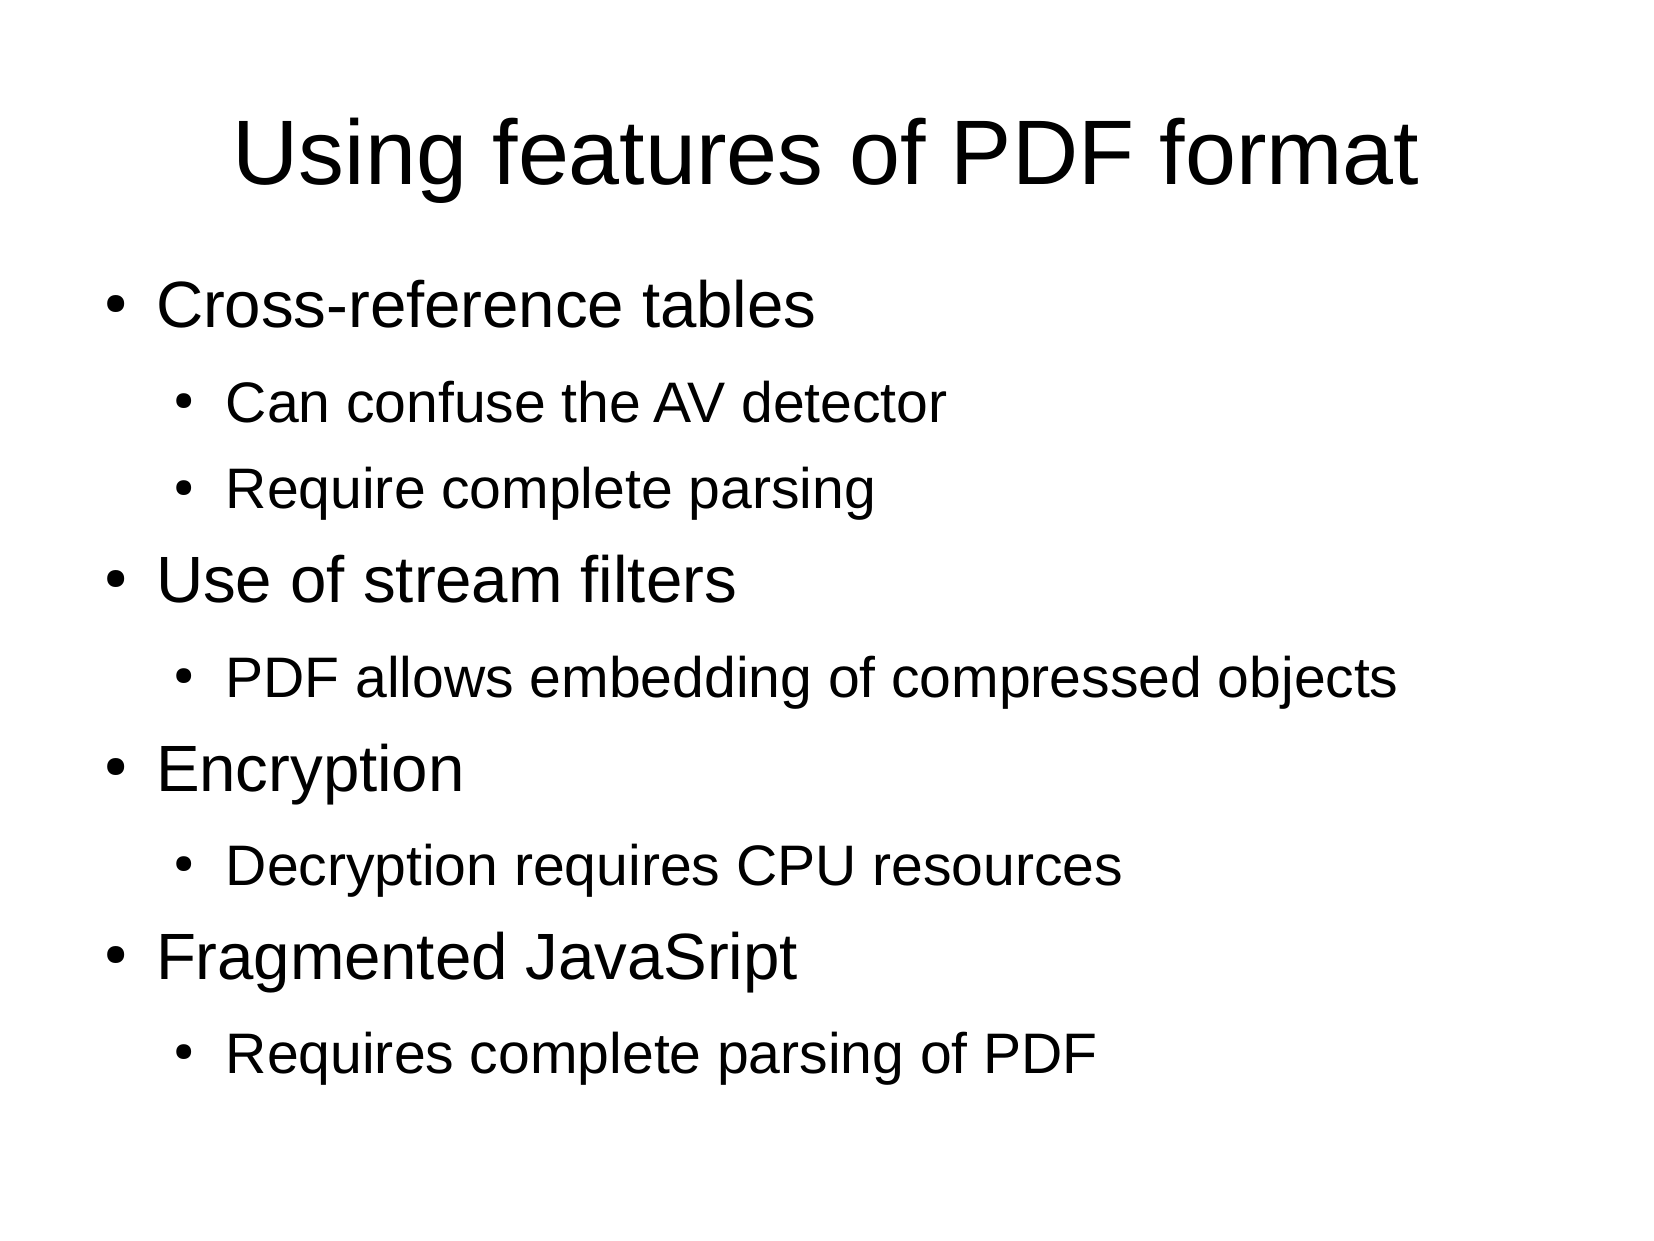

# Using features of PDF format
Cross-reference tables
Can confuse the AV detector
Require complete parsing
Use of stream filters
PDF allows embedding of compressed objects
Encryption
Decryption requires CPU resources
Fragmented JavaSript
Requires complete parsing of PDF